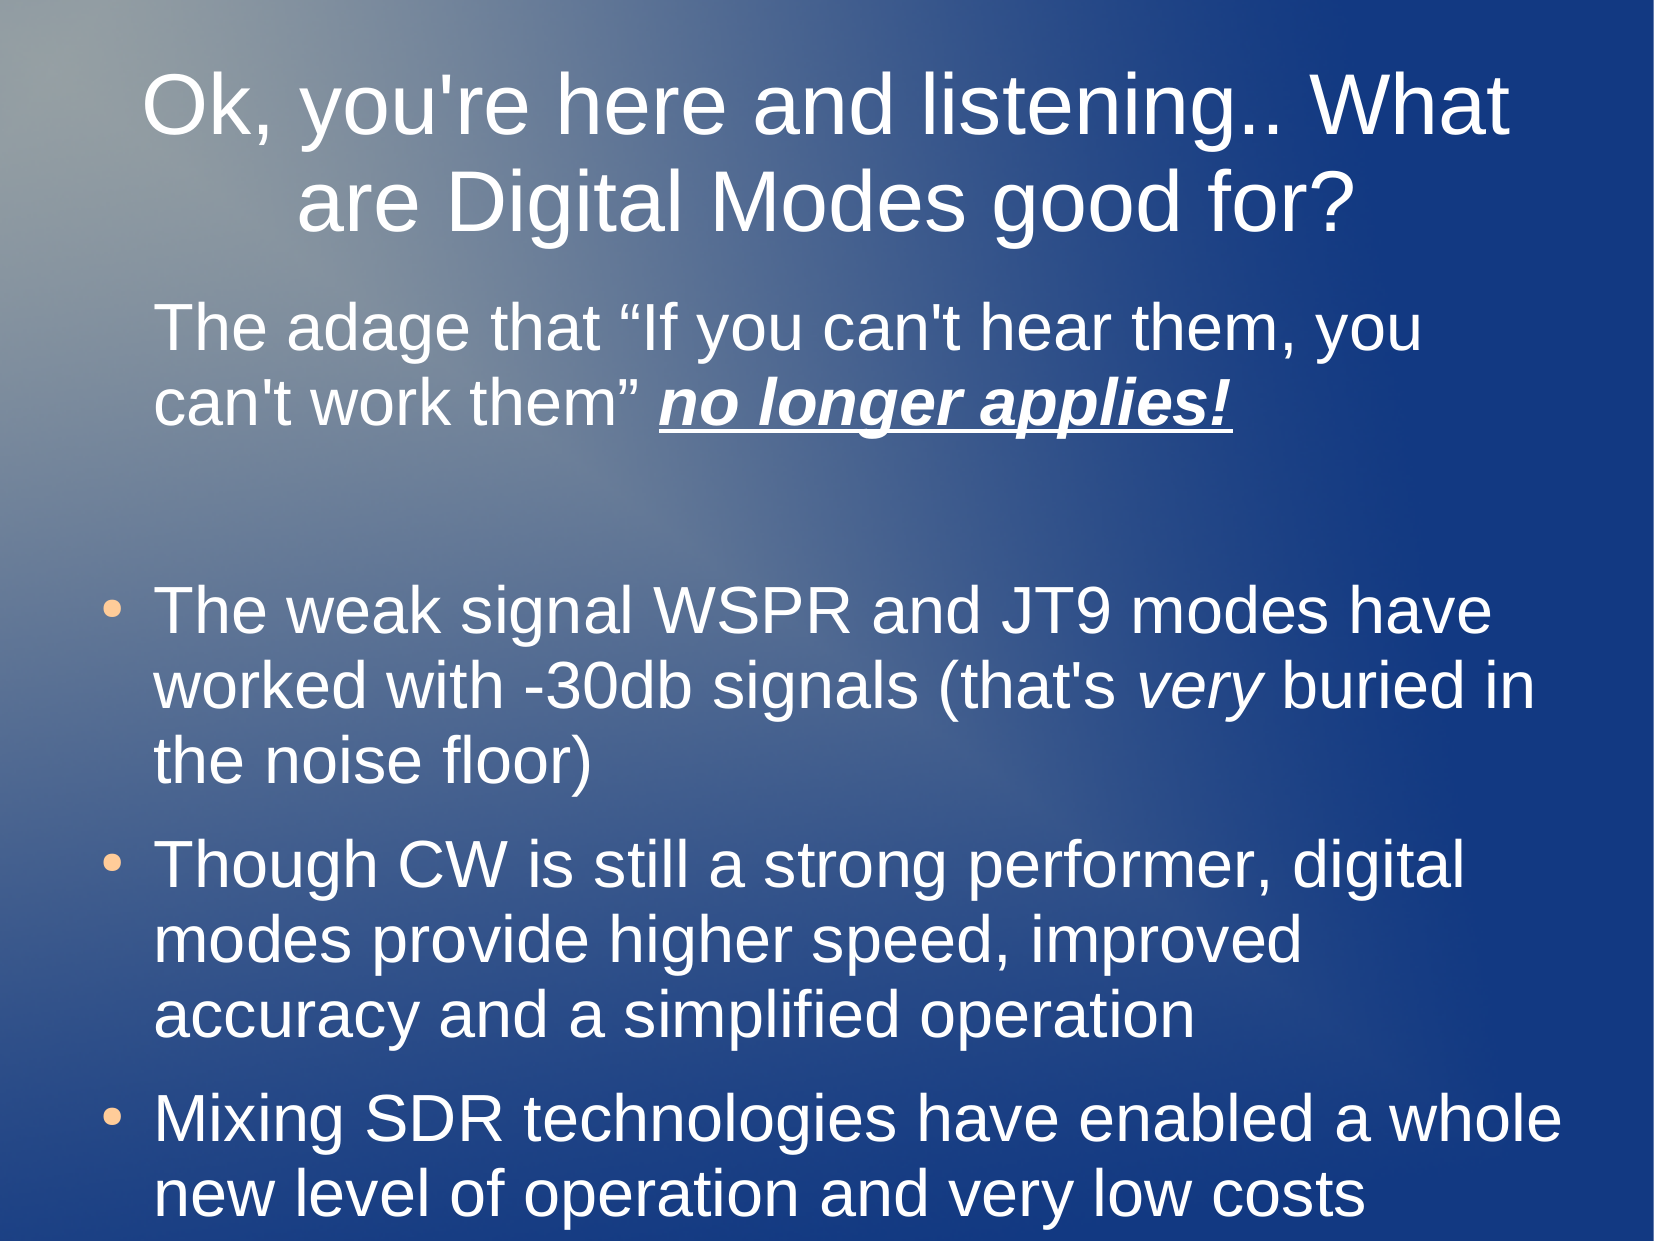

# Ok, you're here and listening.. What are Digital Modes good for?
The adage that “If you can't hear them, you can't work them” no longer applies!
The weak signal WSPR and JT9 modes have worked with -30db signals (that's very buried in the noise floor)
Though CW is still a strong performer, digital modes provide higher speed, improved accuracy and a simplified operation
Mixing SDR technologies have enabled a whole new level of operation and very low costs